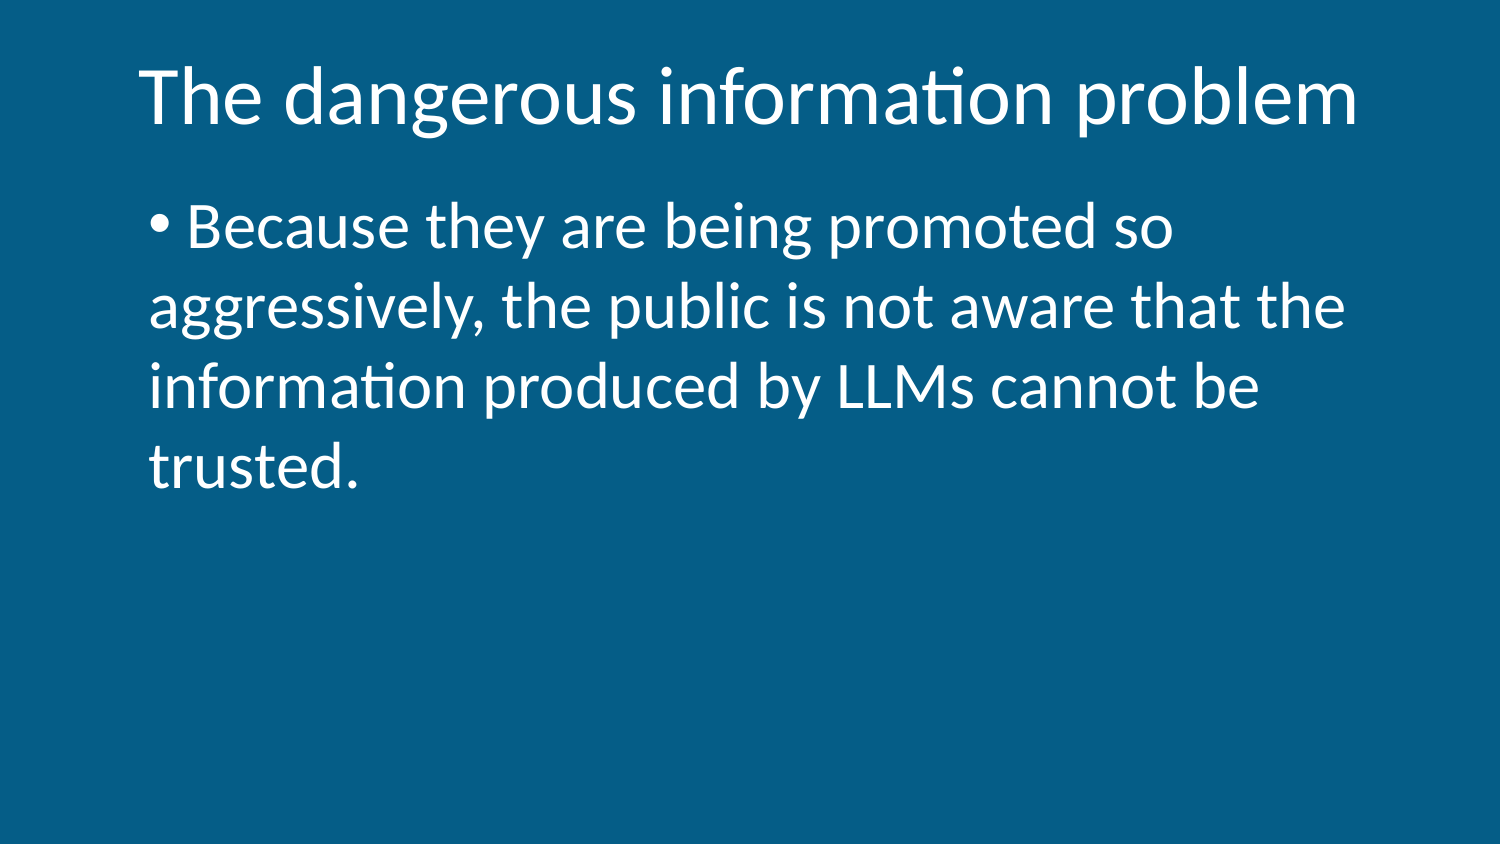

# The dangerous information problem
 Because they are being promoted so aggressively, the public is not aware that the information produced by LLMs cannot be trusted.